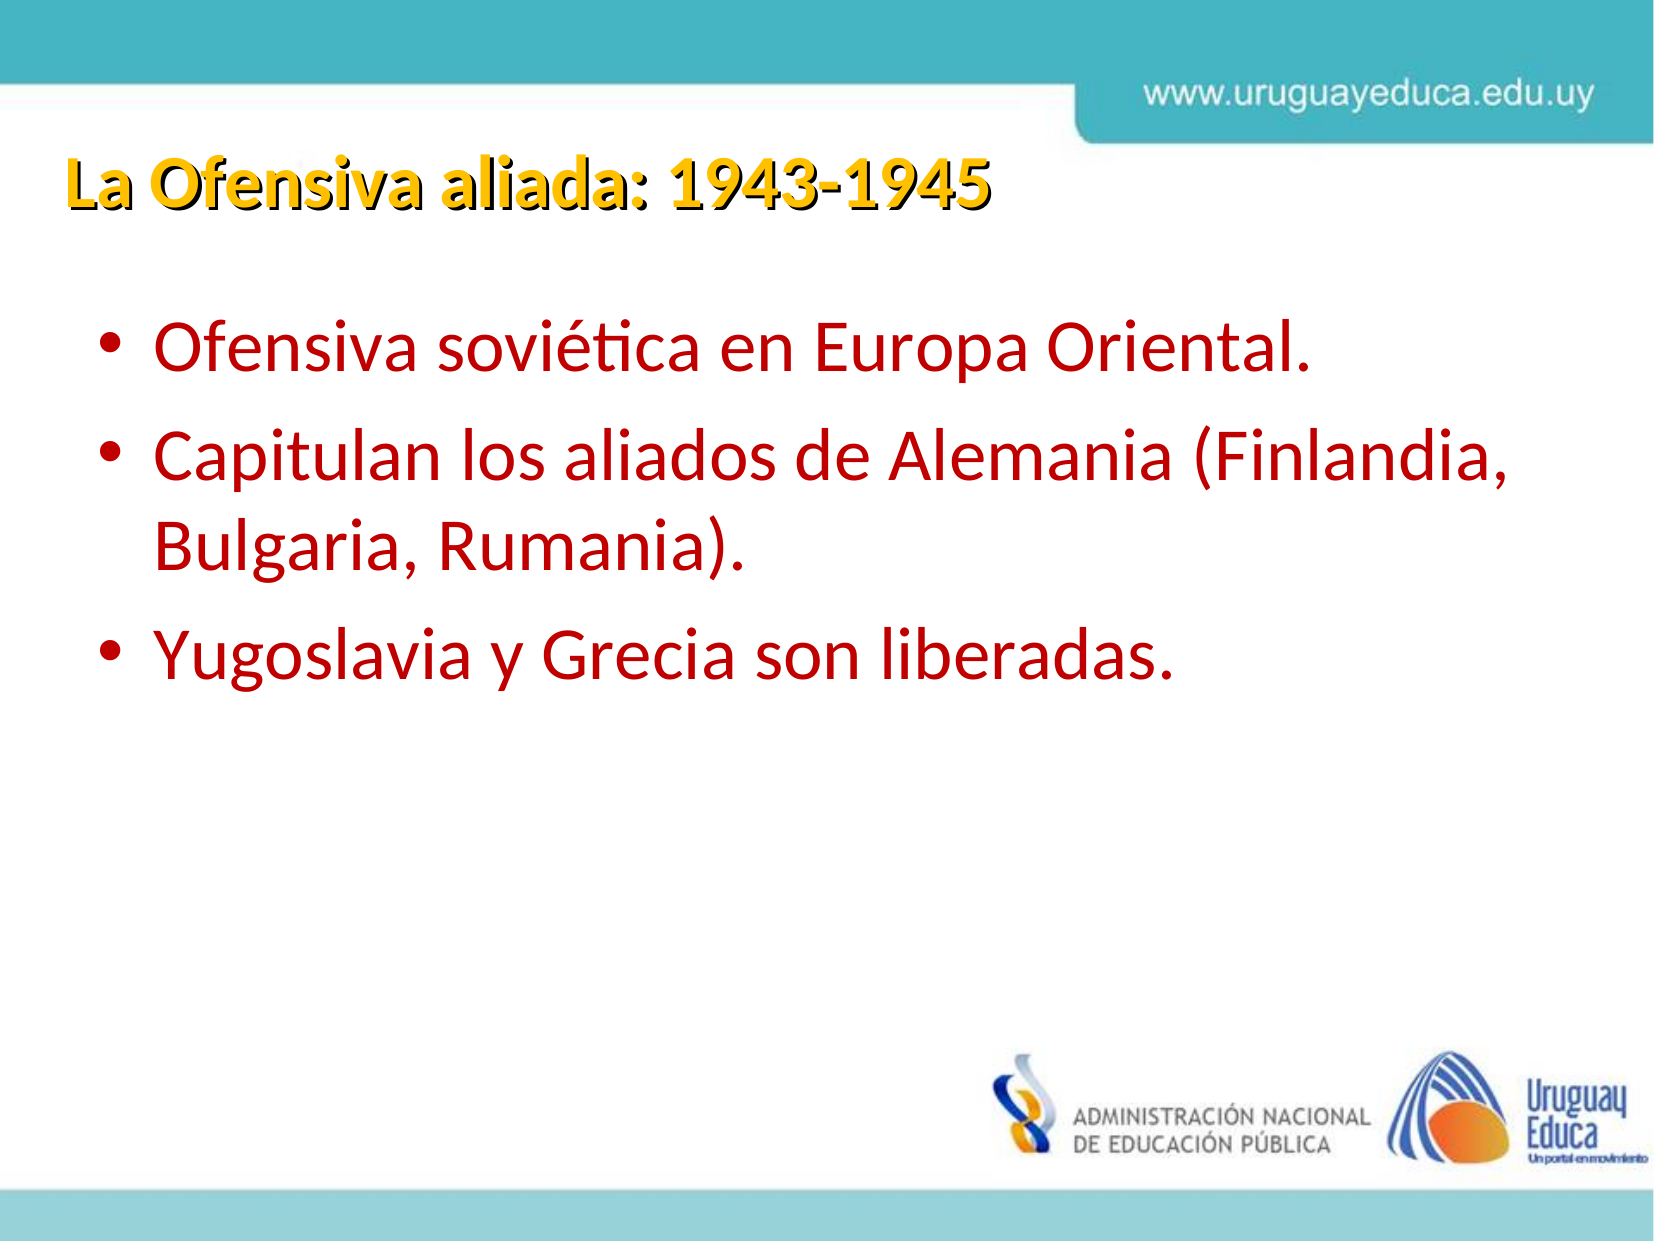

# La Ofensiva aliada: 1943-1945
Ofensiva soviética en Europa Oriental.
Capitulan los aliados de Alemania (Finlandia, Bulgaria, Rumania).
Yugoslavia y Grecia son liberadas.